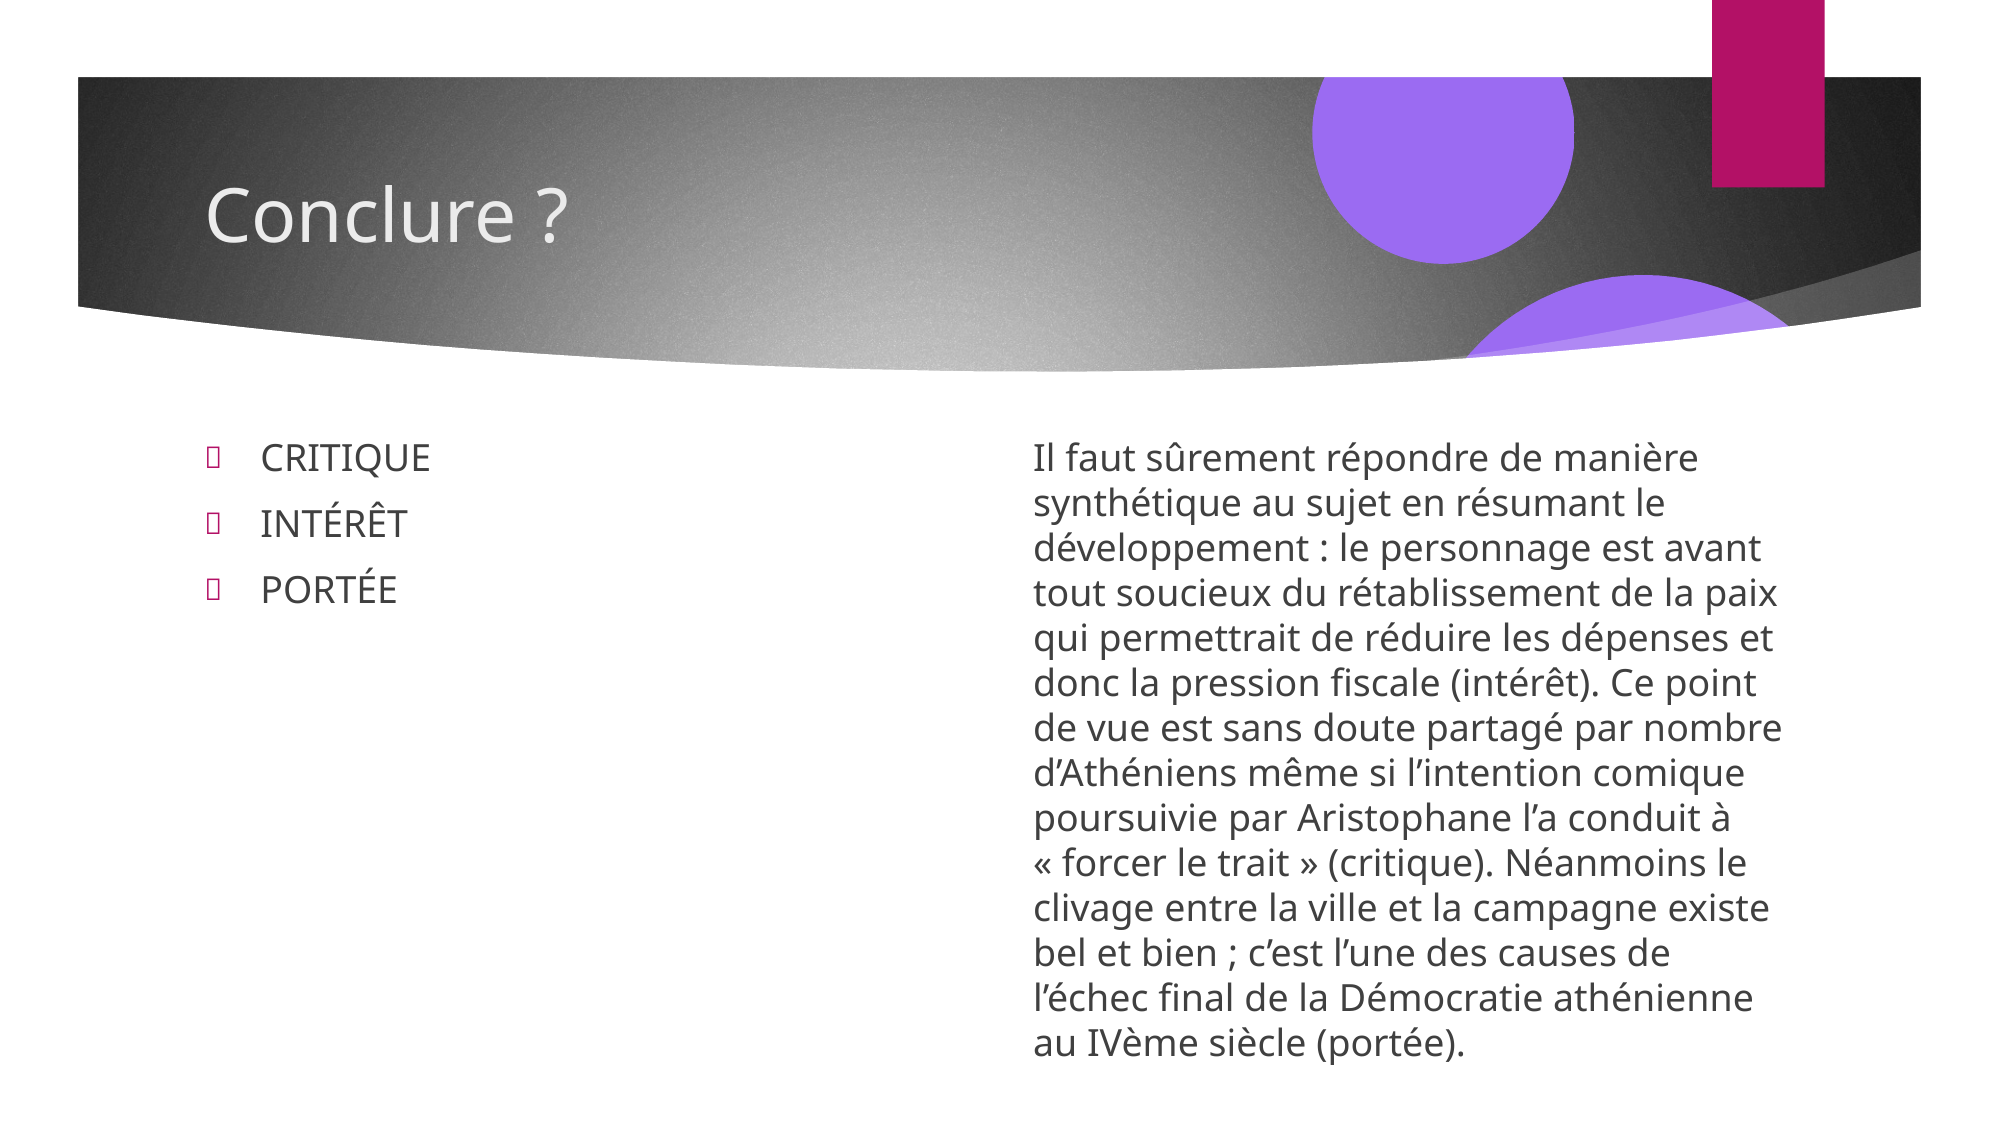

# Conclure ?
CRITIQUE
INTÉRÊT
PORTÉE
Il faut sûrement répondre de manière synthétique au sujet en résumant le développement : le personnage est avant tout soucieux du rétablissement de la paix qui permettrait de réduire les dépenses et donc la pression fiscale (intérêt). Ce point de vue est sans doute partagé par nombre d’Athéniens même si l’intention comique poursuivie par Aristophane l’a conduit à « forcer le trait » (critique). Néanmoins le clivage entre la ville et la campagne existe bel et bien ; c’est l’une des causes de l’échec final de la Démocratie athénienne au IVème siècle (portée).